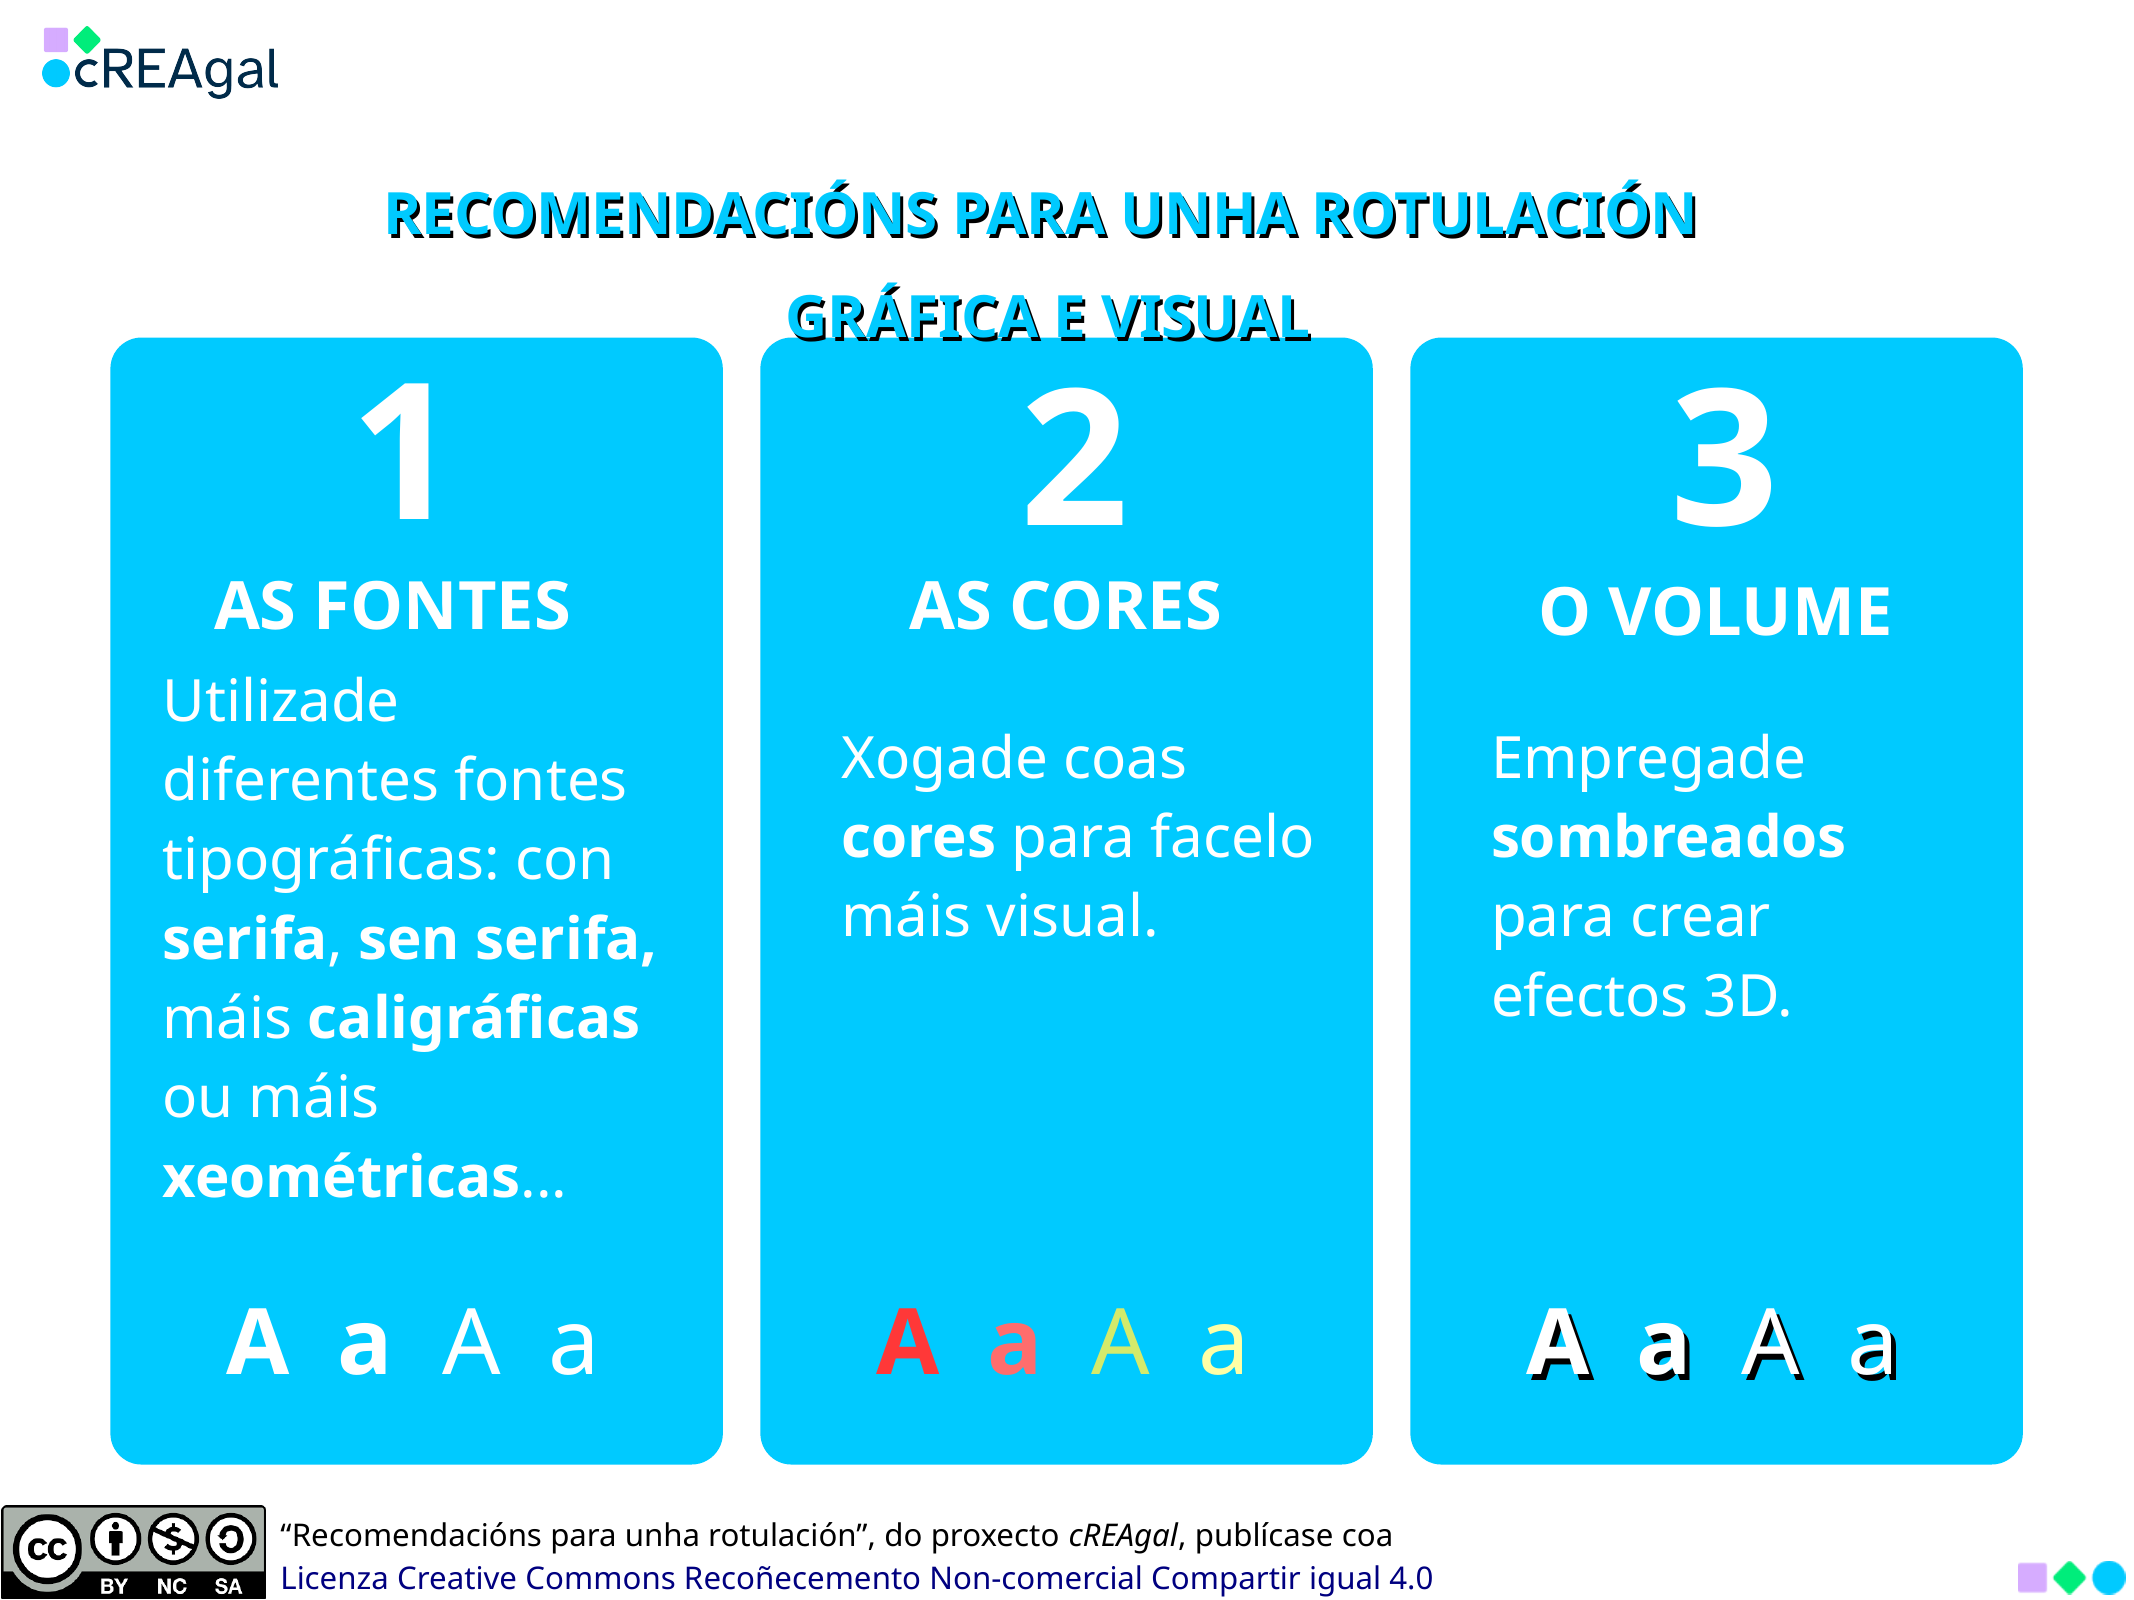

RECOMENDACIÓNS PARA UNHA ROTULACIÓN
GRÁFICA E VISUAL
# 1
2
3
AS FONTES
AS CORES
O VOLUME
Utilizade diferentes fontes tipográficas: con serifa, sen serifa, máis caligráficas ou máis xeométricas...
Xogade coas cores para facelo máis visual.
Empregade sombreados para crear efectos 3D.
A a A a
A a A a
A a A a
“Recomendacións para unha rotulación”, do proxecto cREAgal, publícase coa Licenza Creative Commons Recoñecemento Non-comercial Compartir igual 4.0